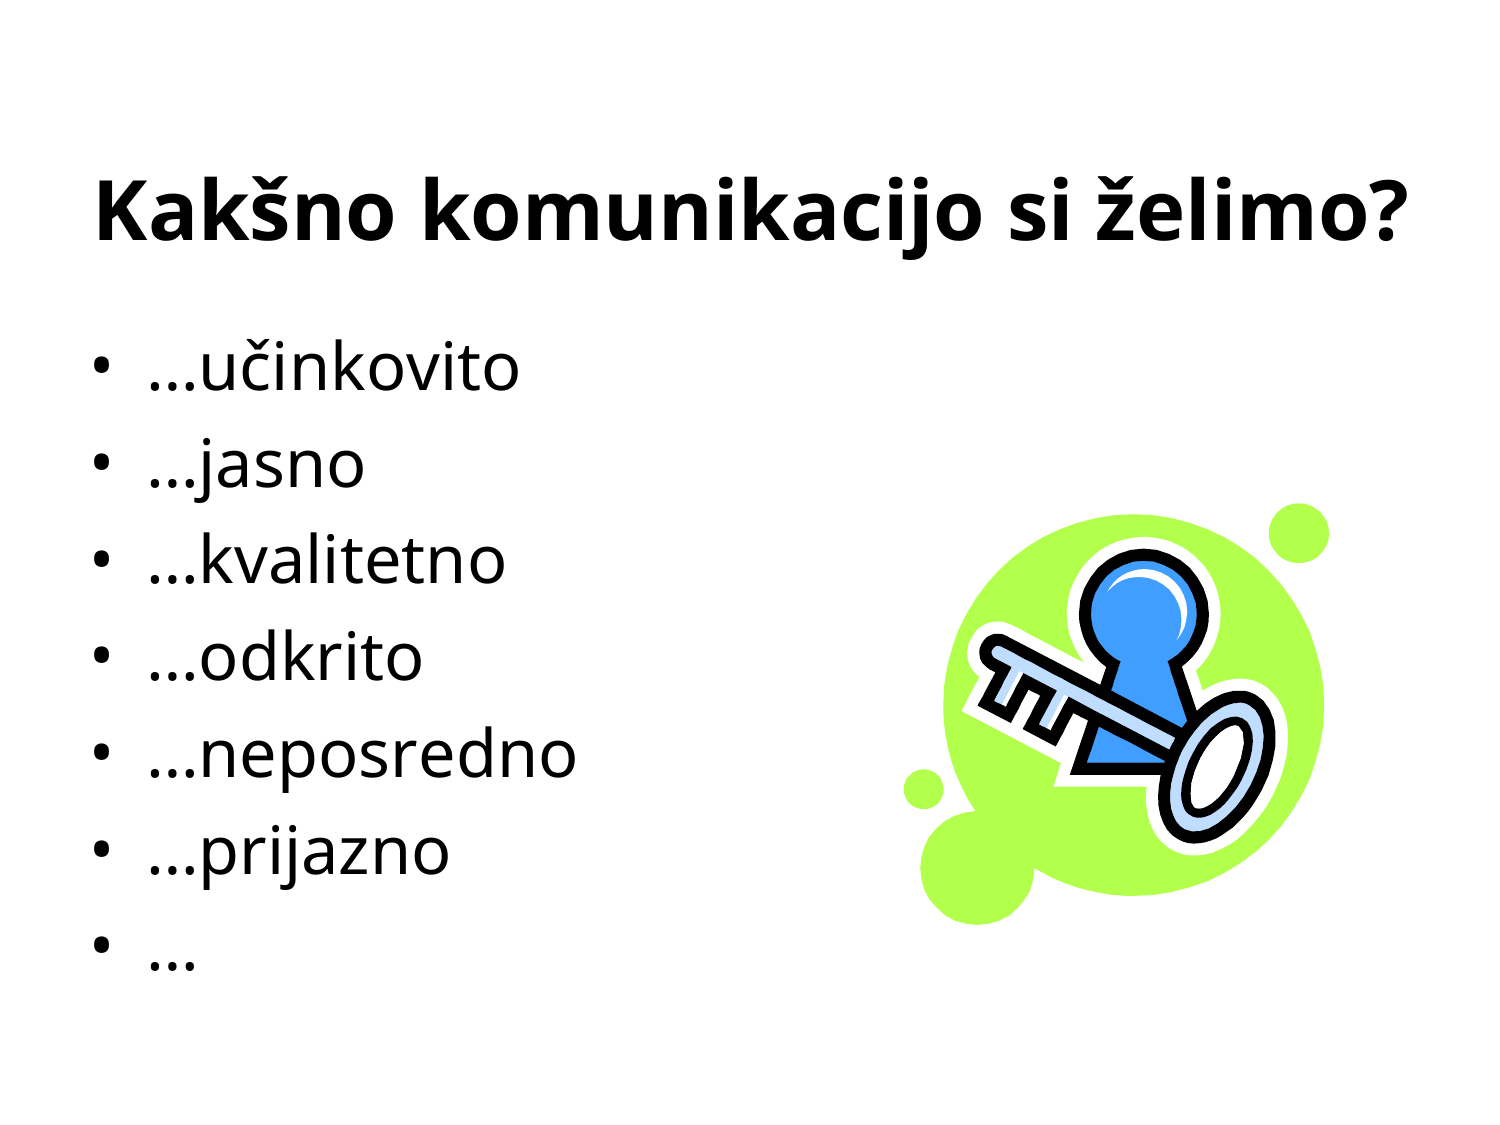

# Kakšno komunikacijo si želimo?
…učinkovito
…jasno
…kvalitetno
…odkrito
…neposredno
…prijazno
…